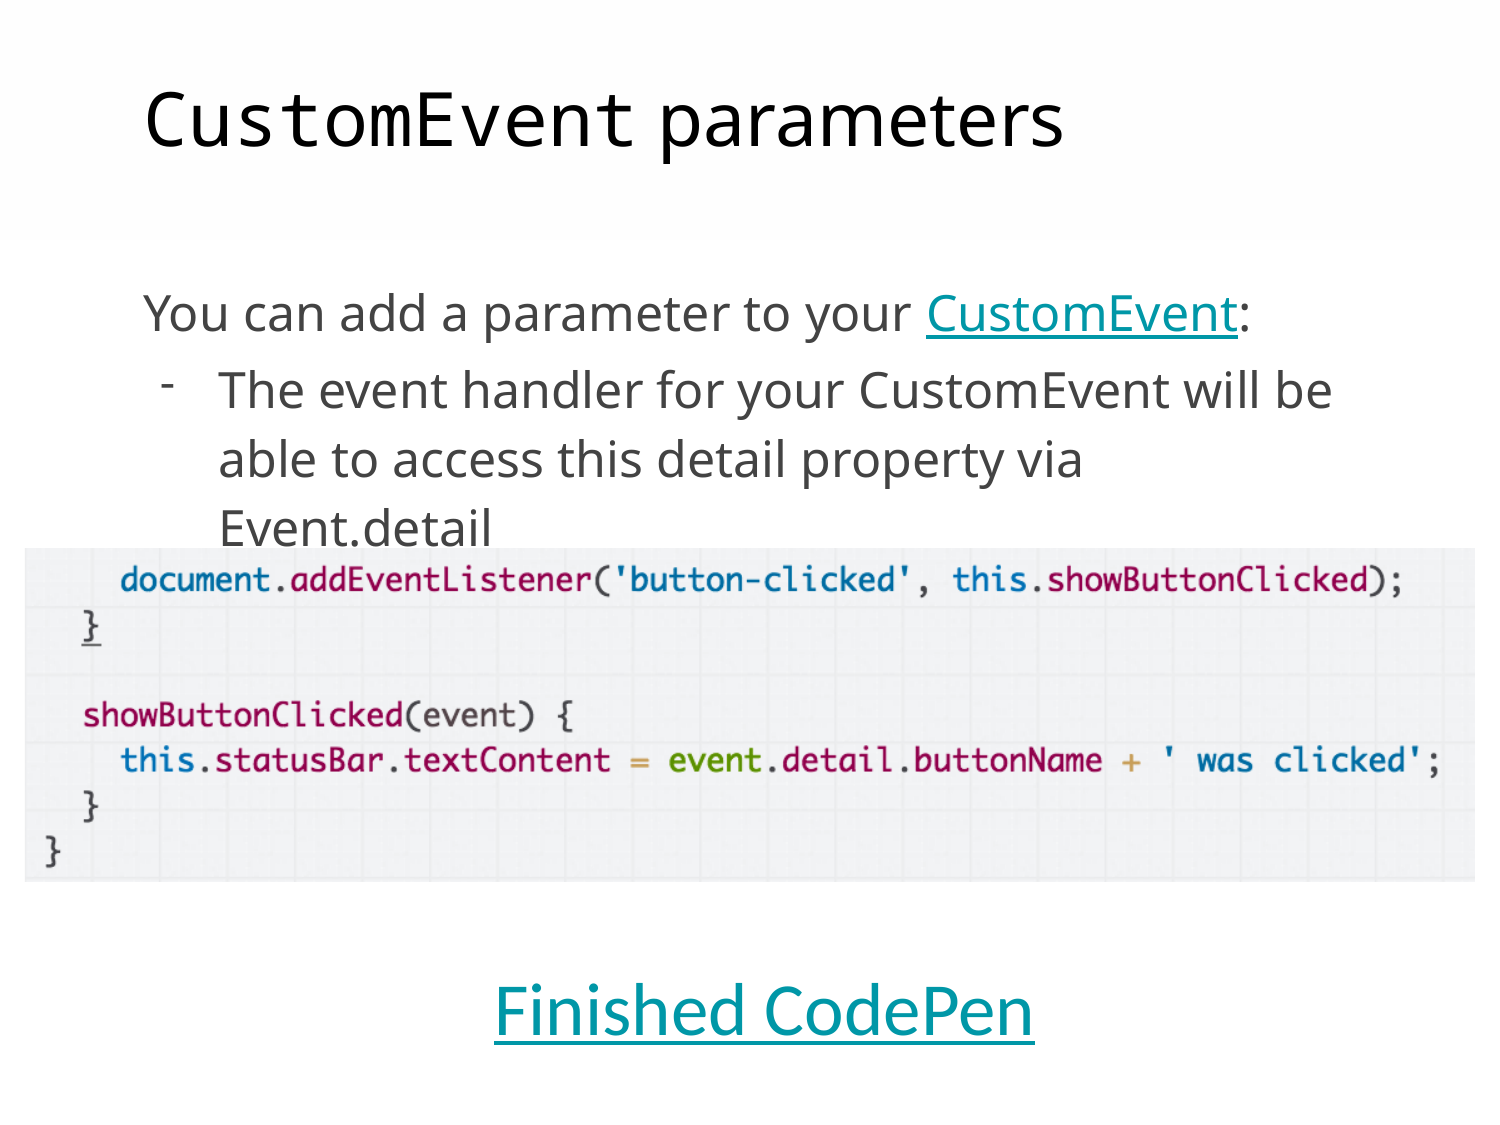

# CustomEvent parameters
You can add a parameter to your CustomEvent:
The event handler for your CustomEvent will be able to access this detail property via Event.detail
Finished CodePen